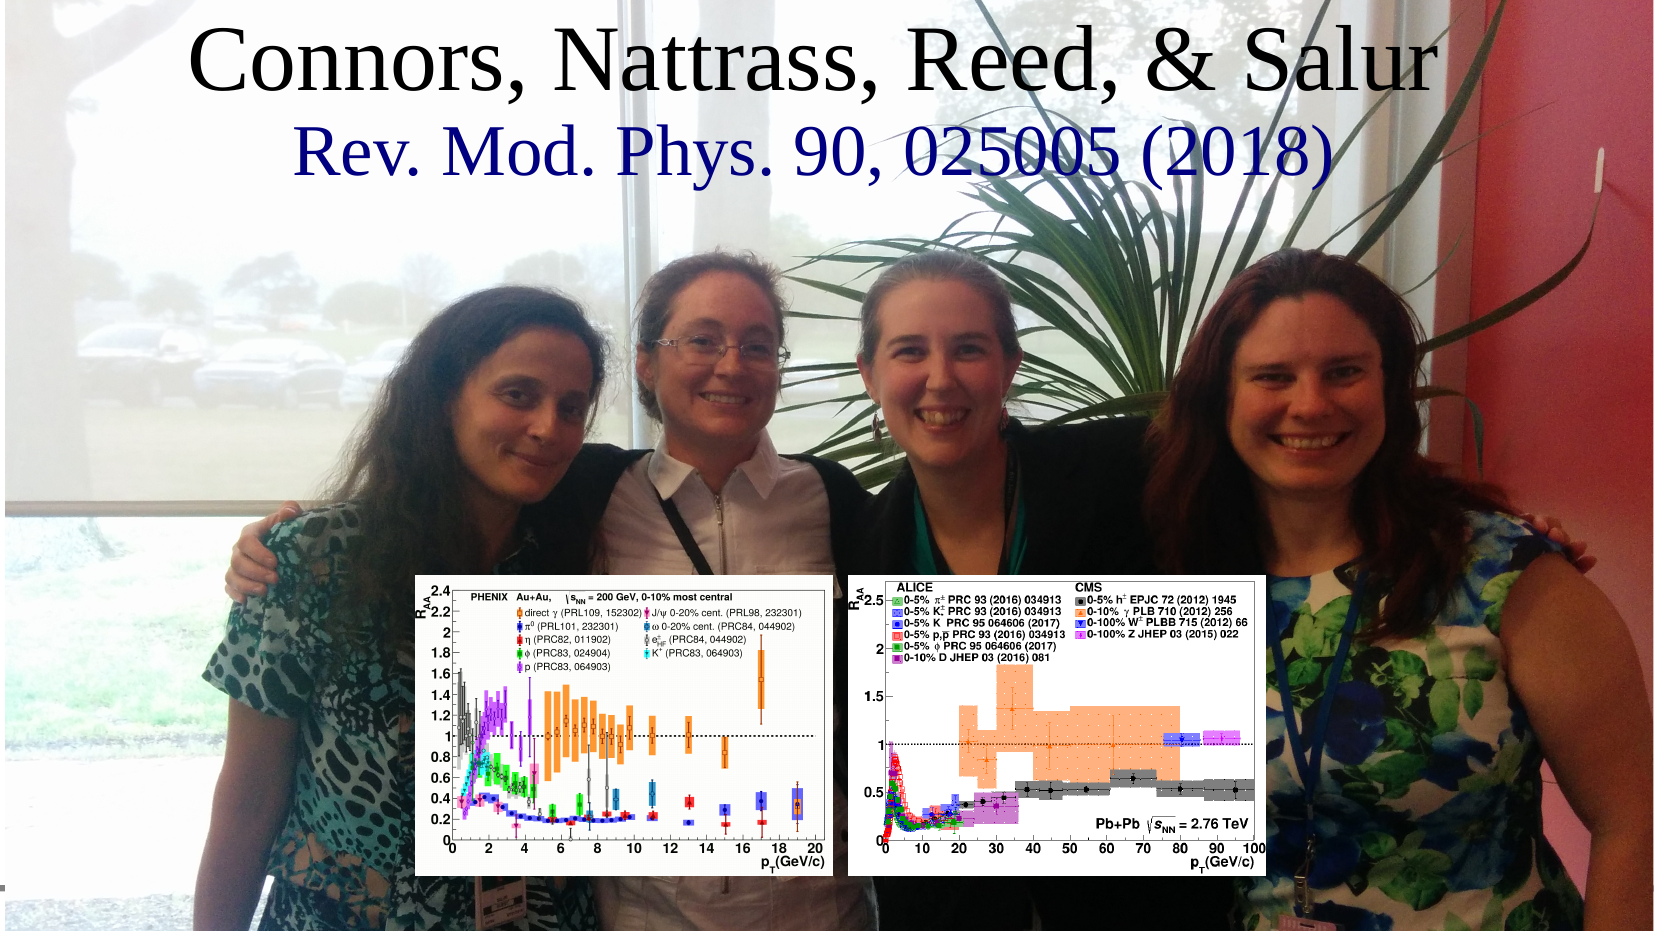

Connors, Nattrass, Reed, & Salur Rev. Mod. Phys. 90, 025005 (2018)
26